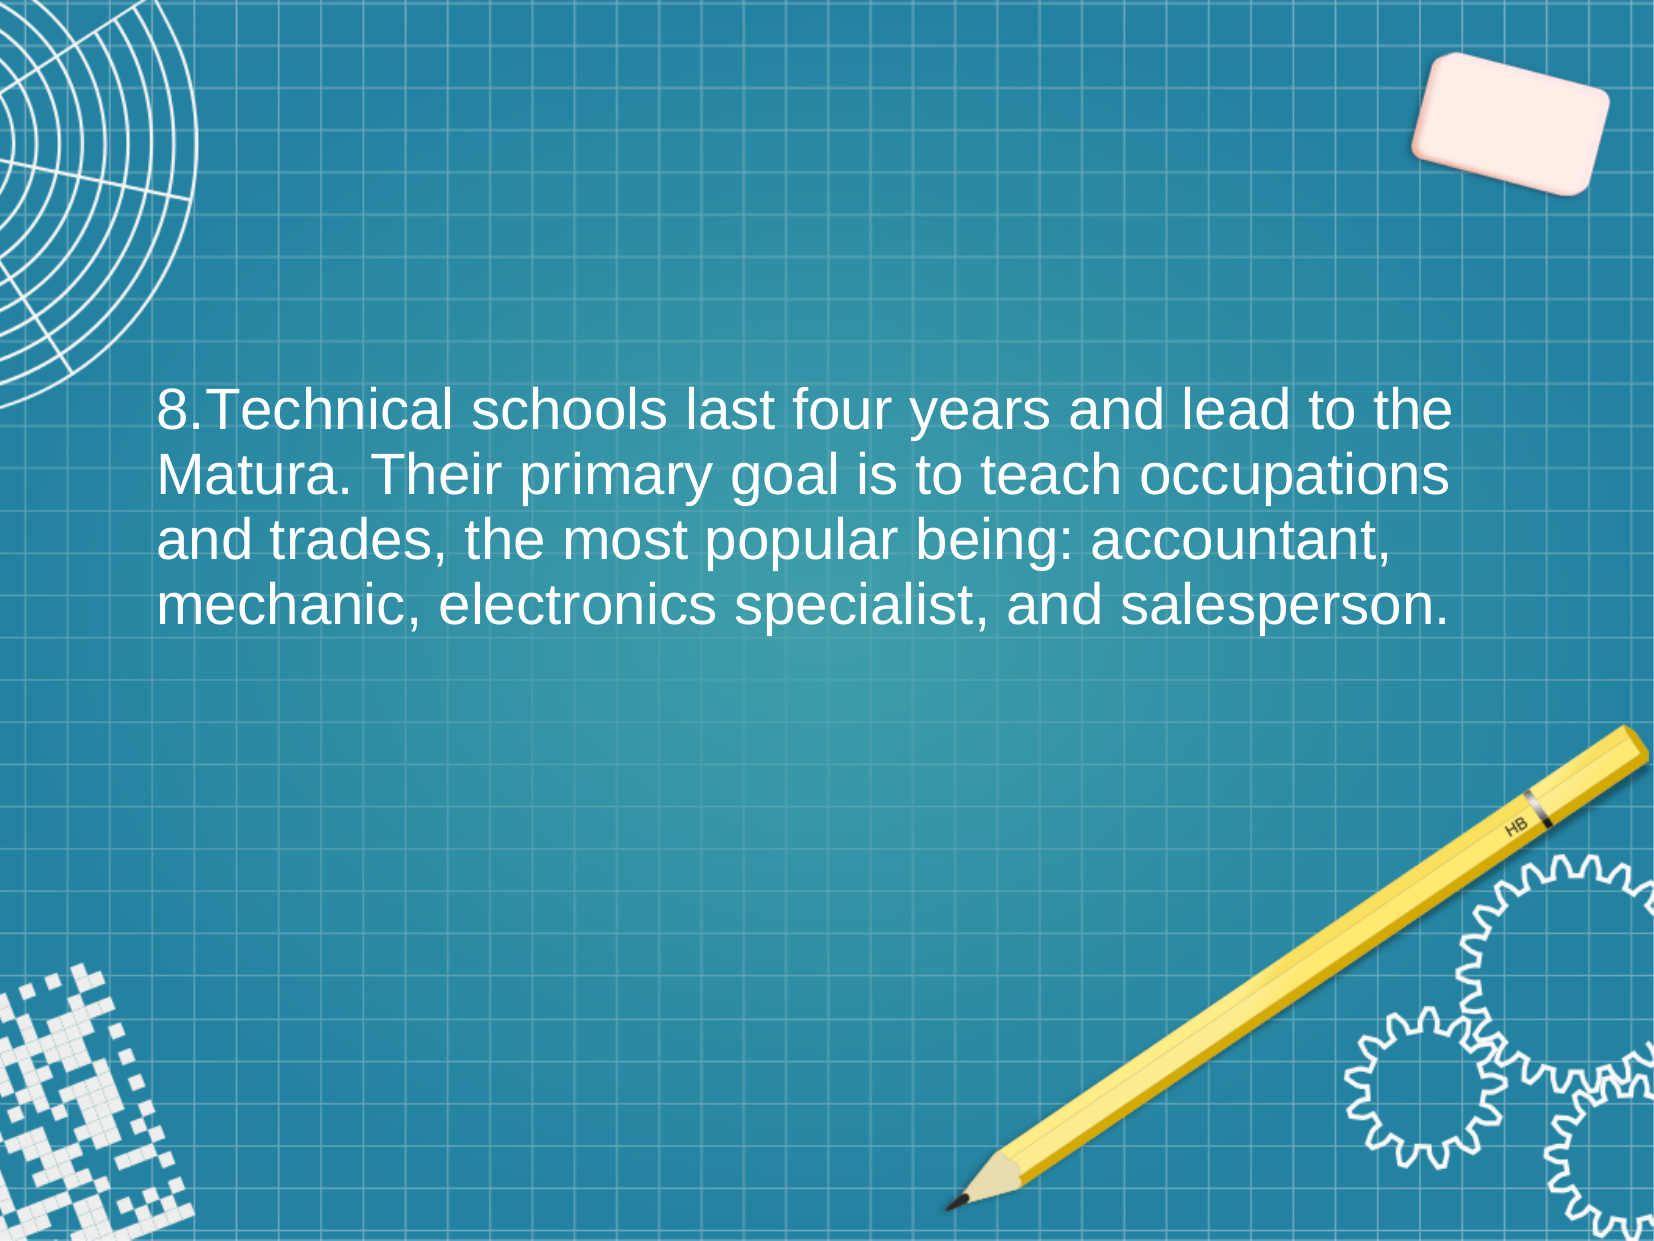

8.Technical schools last four years and lead to the Matura. Their primary goal is to teach occupations and trades, the most popular being: accountant, mechanic, electronics specialist, and salesperson.